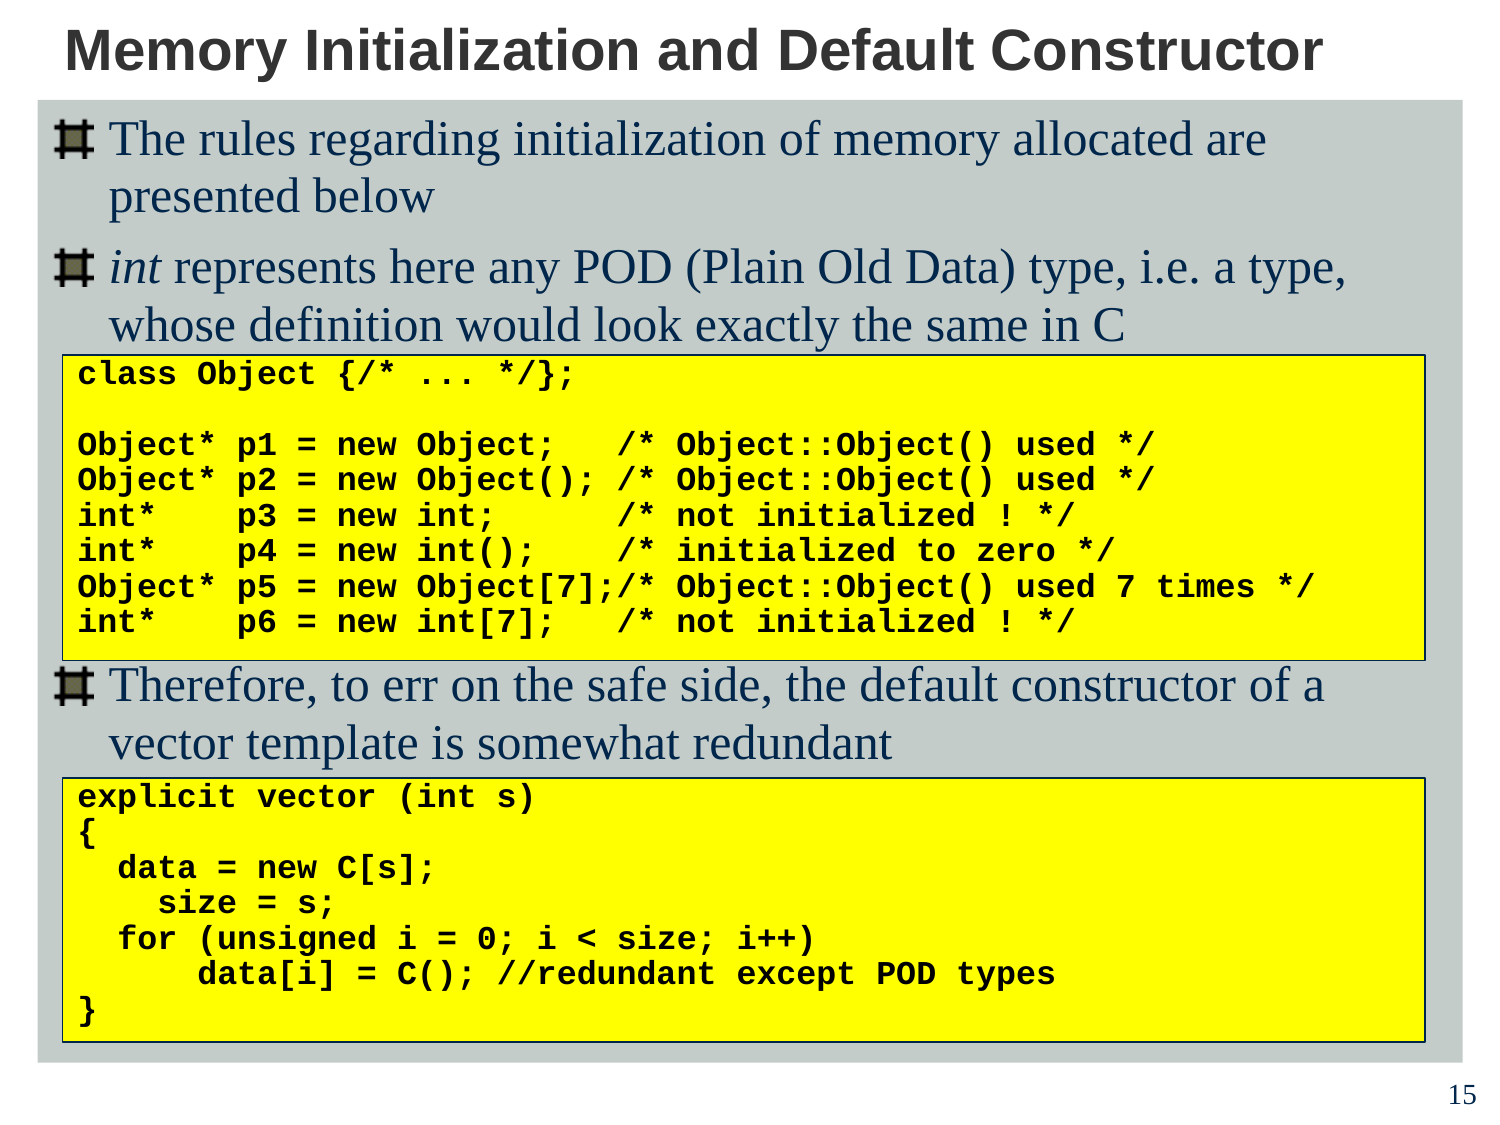

# Memory Initialization and Default Constructor
The rules regarding initialization of memory allocated are presented below
int represents here any POD (Plain Old Data) type, i.e. a type, whose definition would look exactly the same in C
Therefore, to err on the safe side, the default constructor of a vector template is somewhat redundant
class Object {/* ... */};
Object* p1 = new Object; /* Object::Object() used */
Object* p2 = new Object(); /* Object::Object() used */
int* p3 = new int; /* not initialized ! */
int* p4 = new int(); /* initialized to zero */
Object* p5 = new Object[7];/* Object::Object() used 7 times */
int* p6 = new int[7]; /* not initialized ! */
explicit vector (int s)
{
 data = new C[s];
 size = s;
 for (unsigned i = 0; i < size; i++)
 data[i] = C(); //redundant except POD types
}